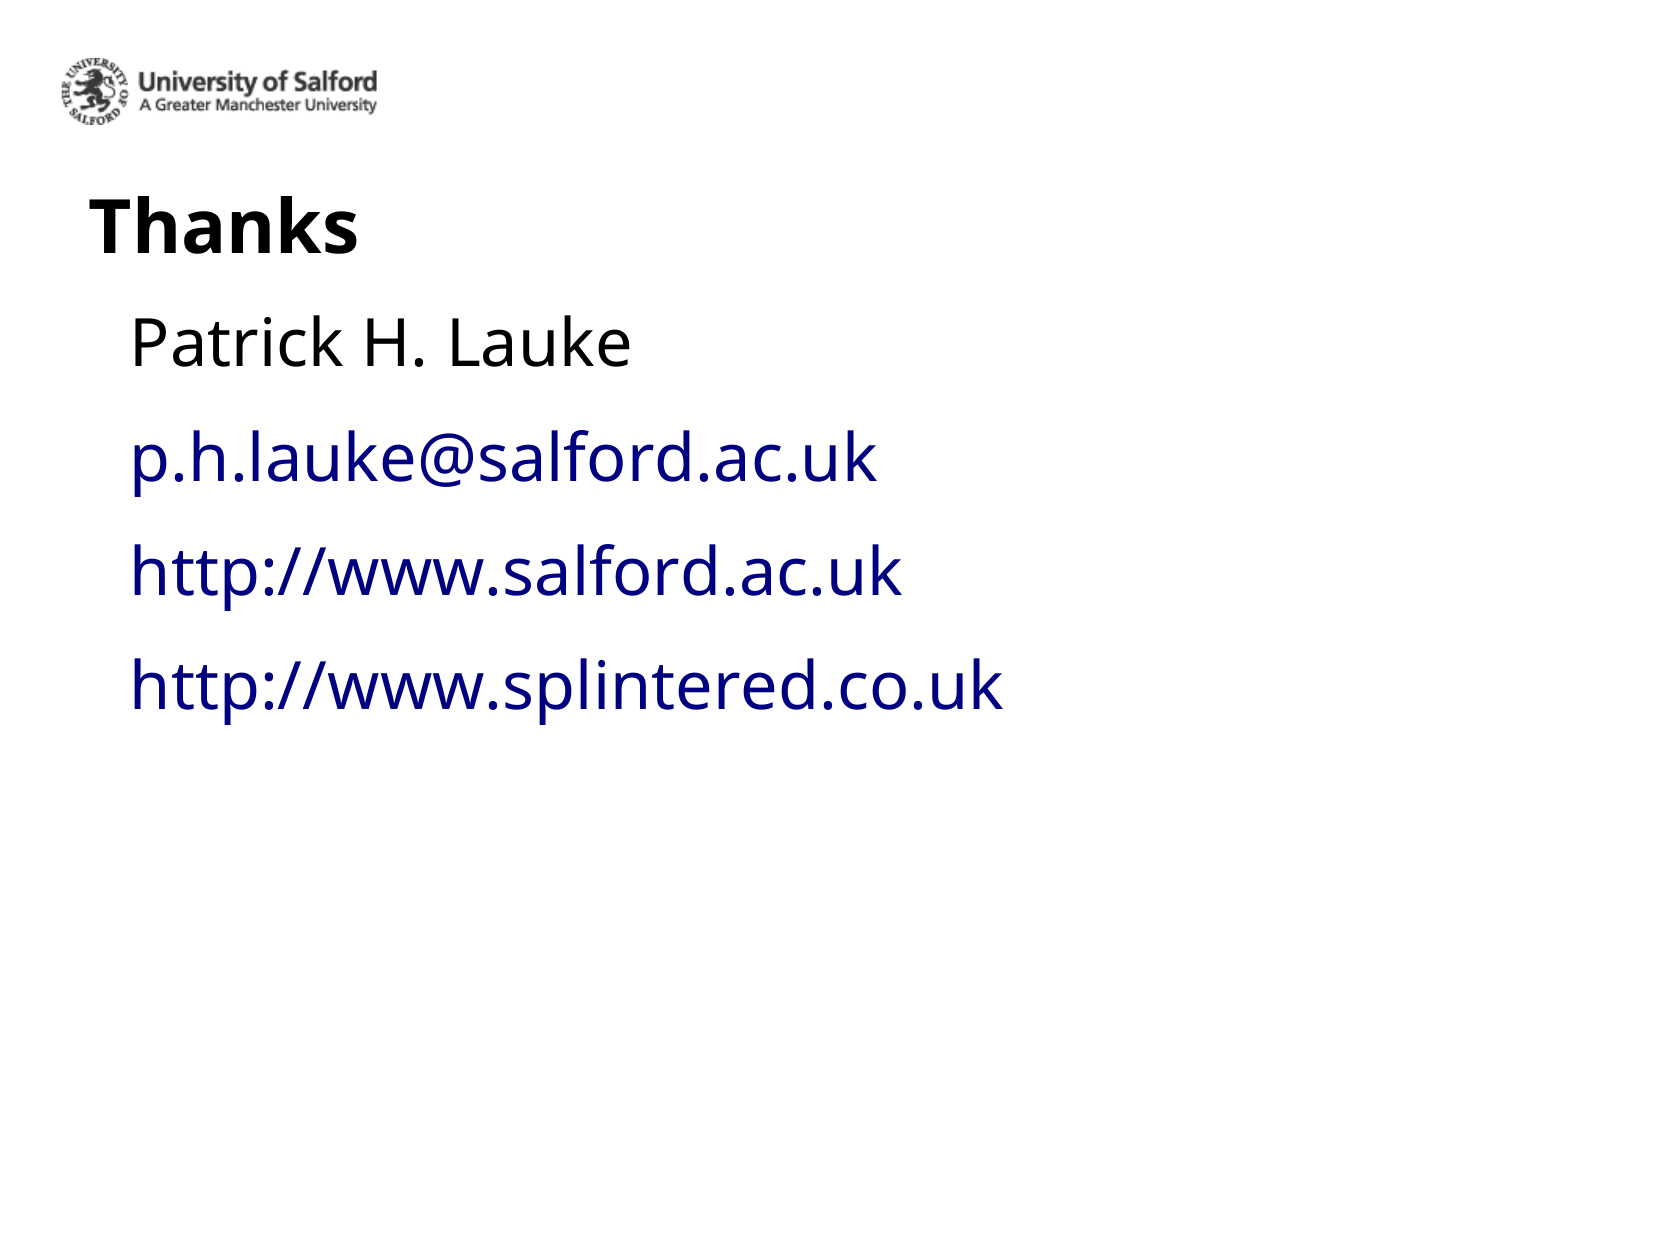

# Thanks
Patrick H. Lauke
p.h.lauke@salford.ac.uk
http://www.salford.ac.uk
http://www.splintered.co.uk